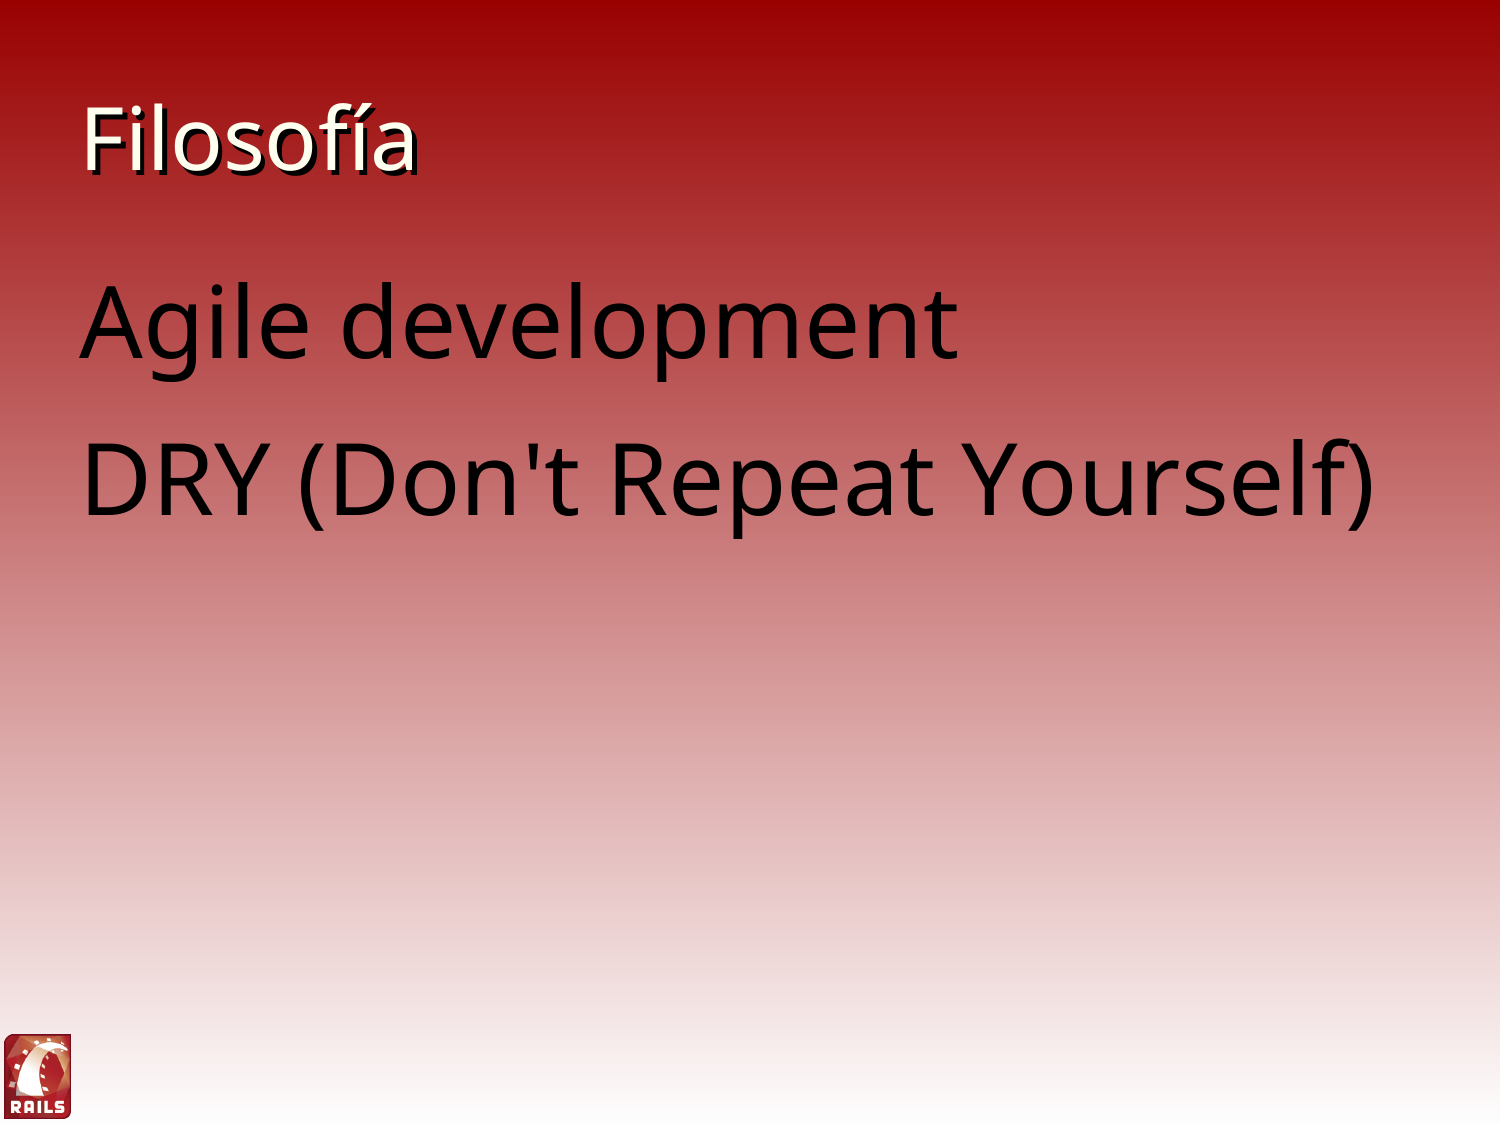

# Filosofía
Agile development
DRY (Don't Repeat Yourself)